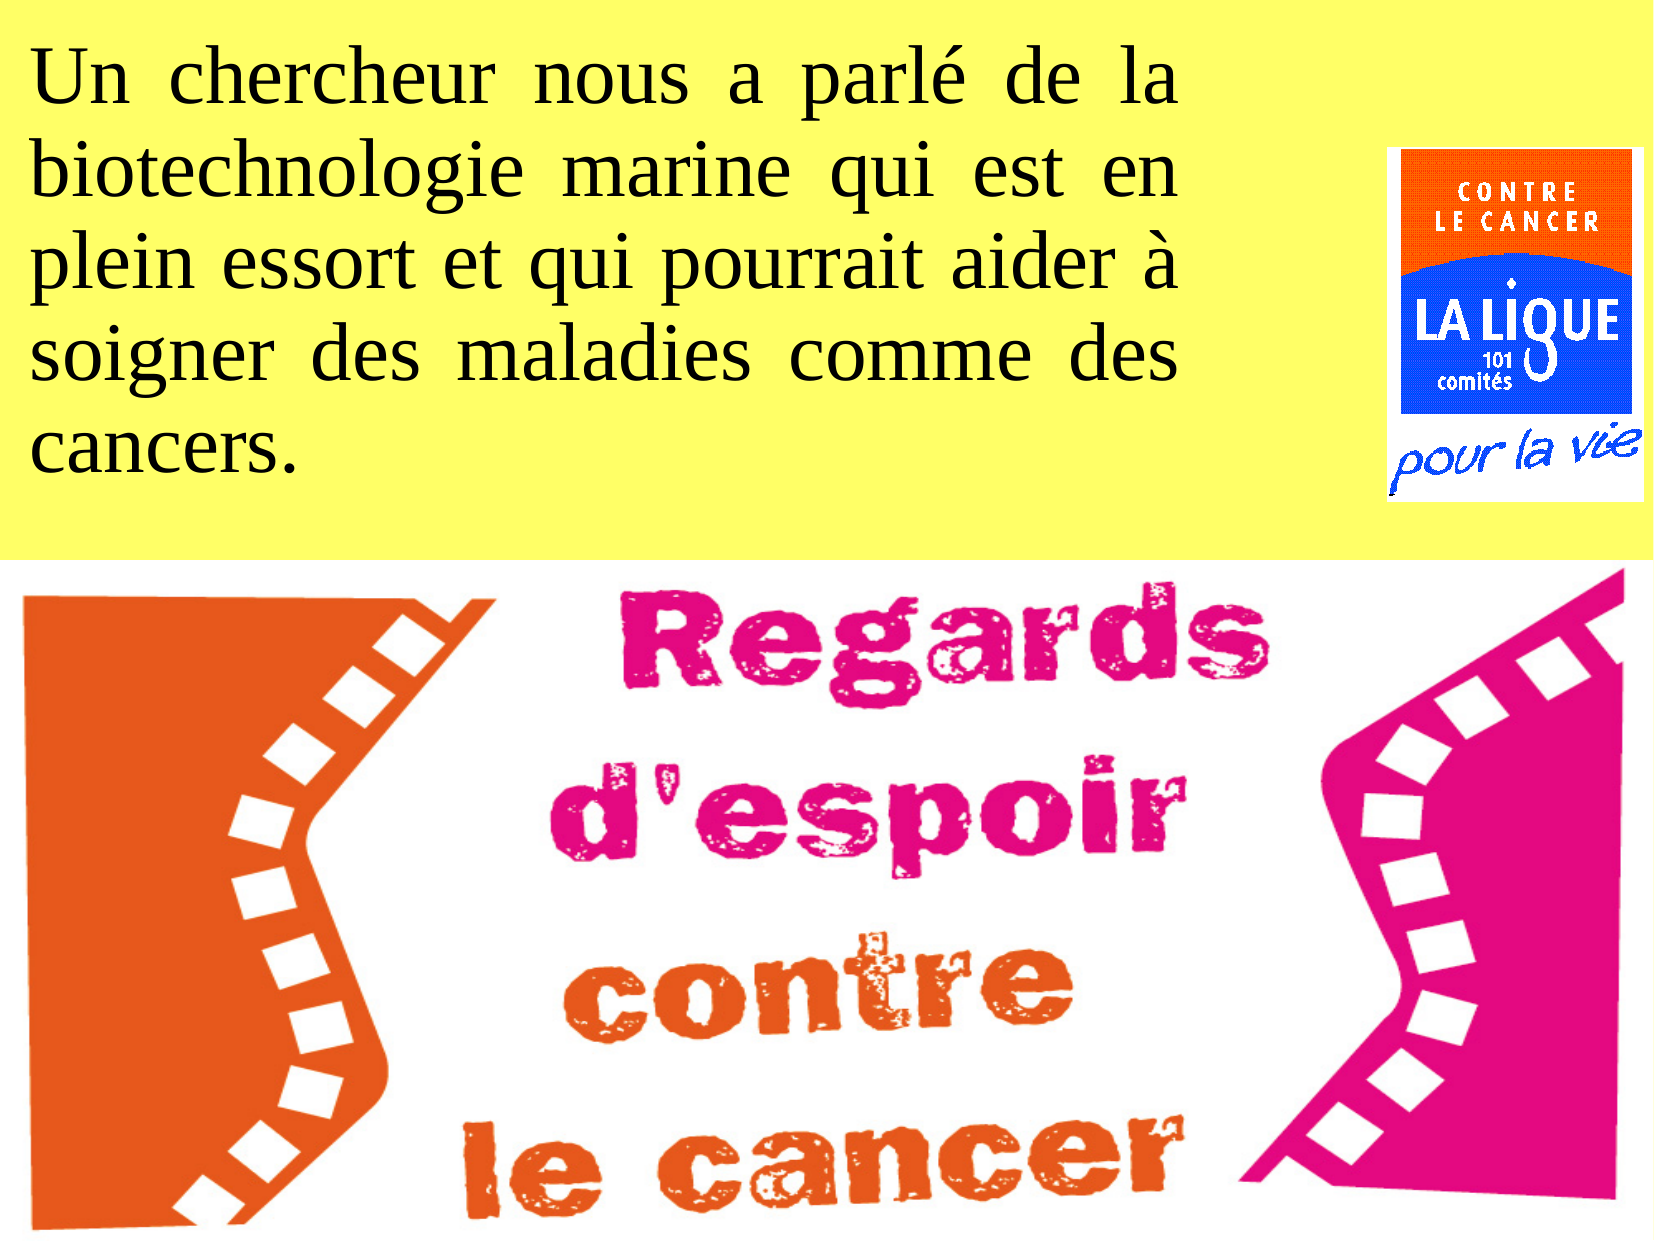

# Un chercheur nous a parlé de la biotechnologie marine qui est en plein essort et qui pourrait aider à soigner des maladies comme des cancers.